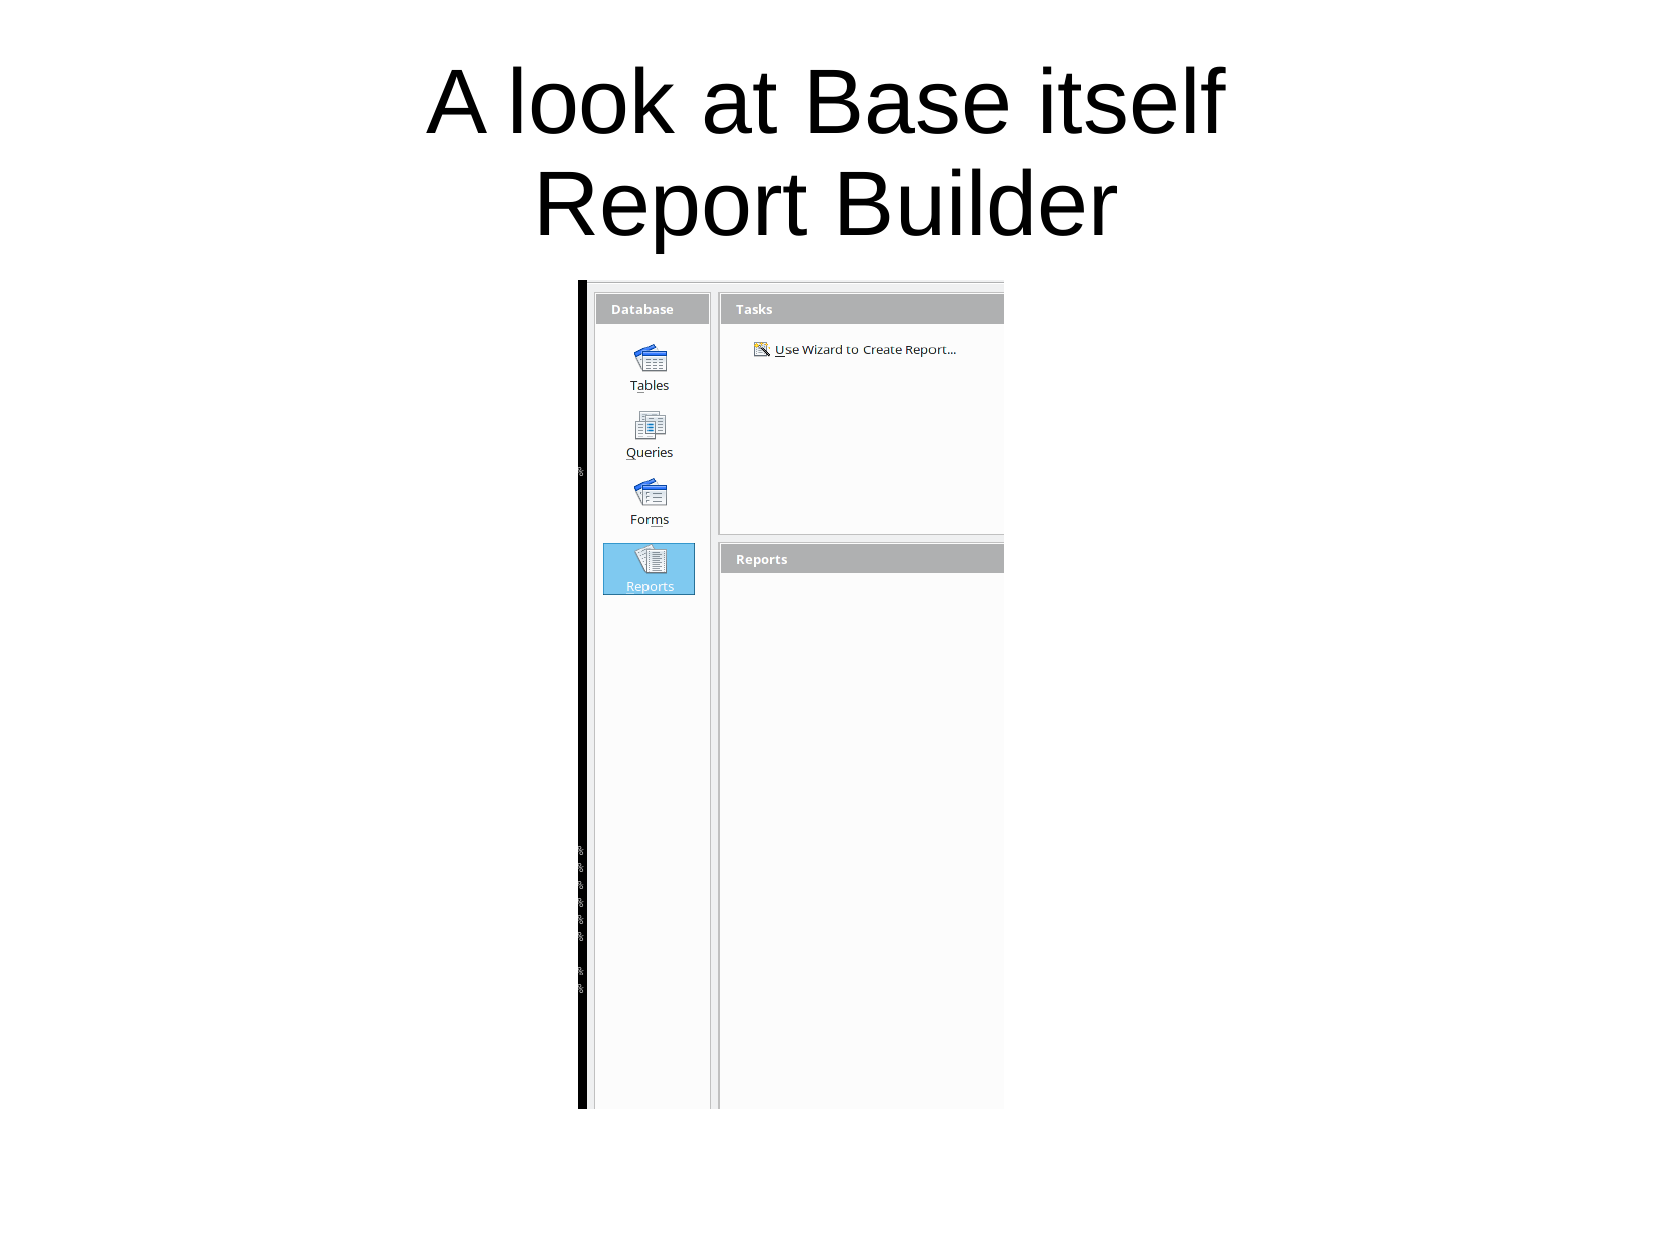

# A look at Base itself Report Builder